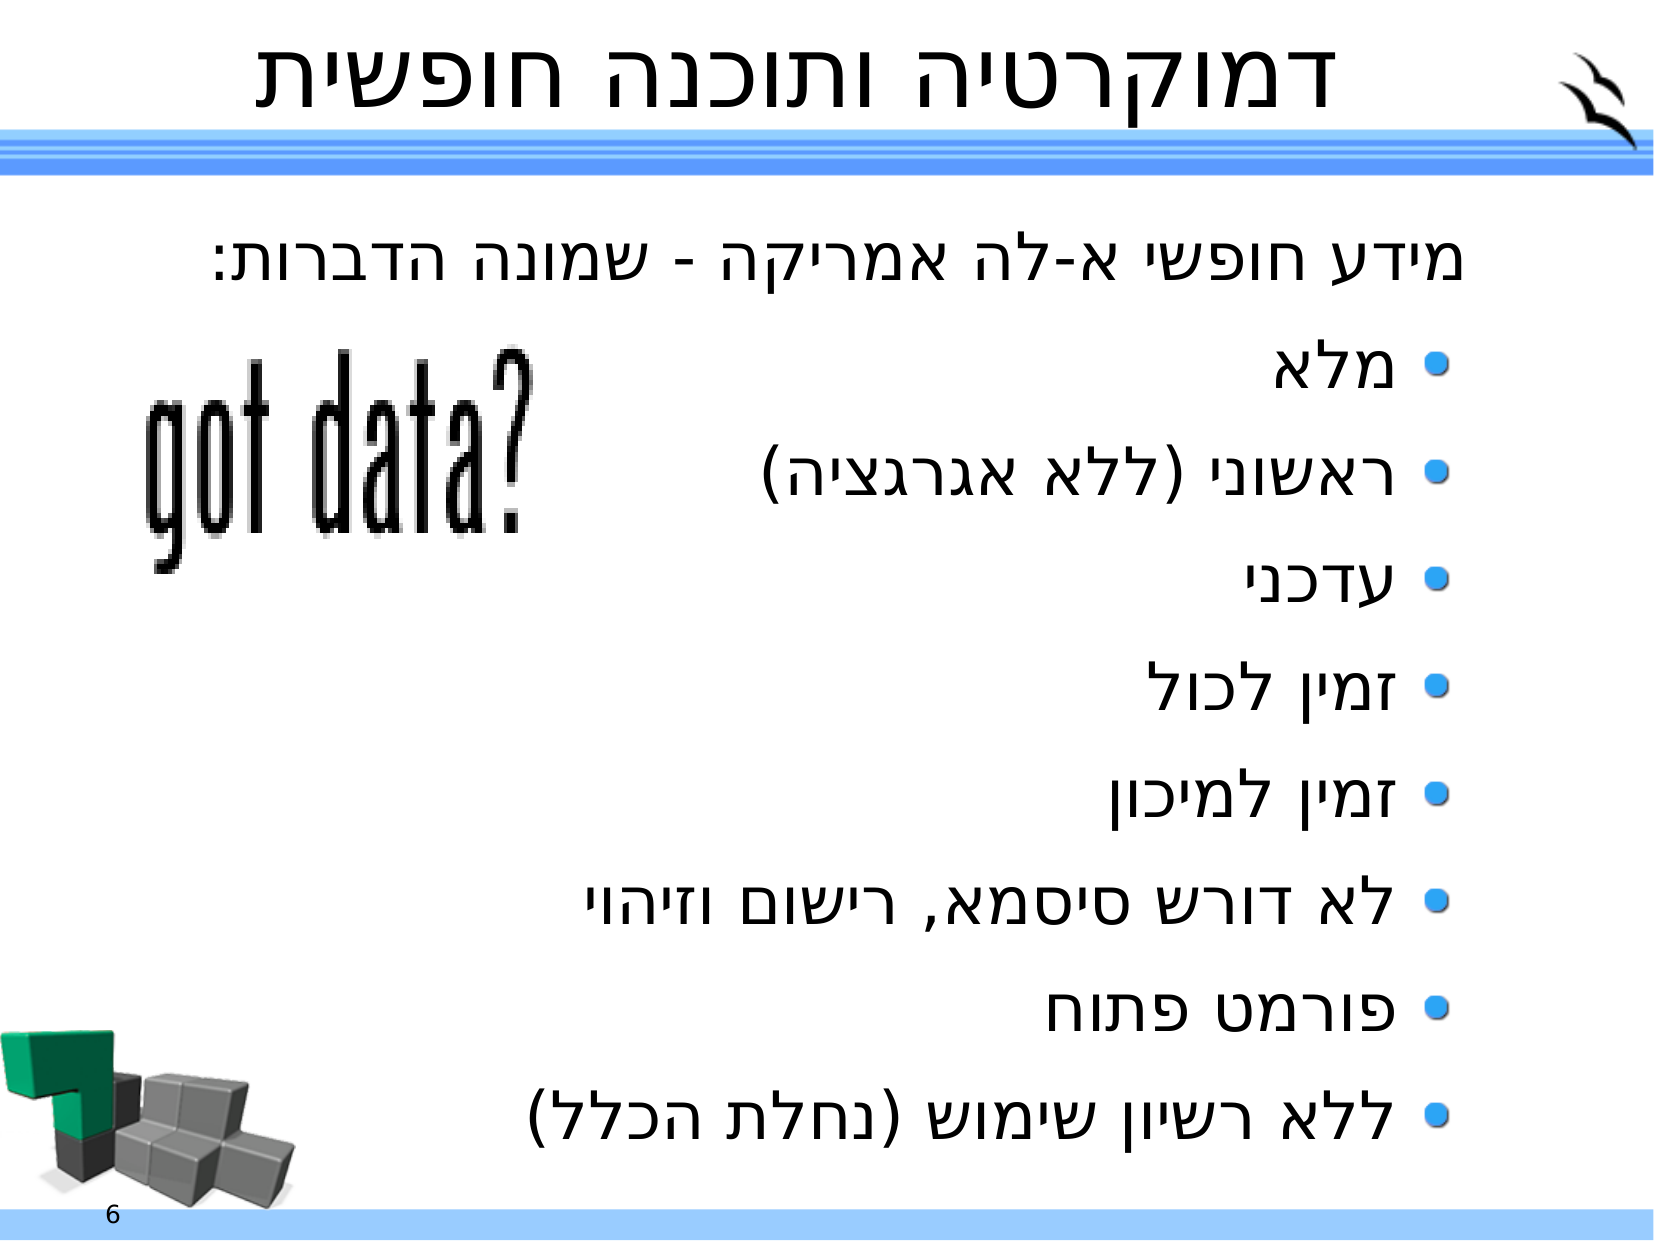

# דמוקרטיה ותוכנה חופשית
מידע חופשי א-לה אמריקה - שמונה הדברות:
מלא
ראשוני (ללא אגרגציה)
עדכני
זמין לכול
זמין למיכון
לא דורש סיסמא, רישום וזיהוי
פורמט פתוח
ללא רשיון שימוש (נחלת הכלל)